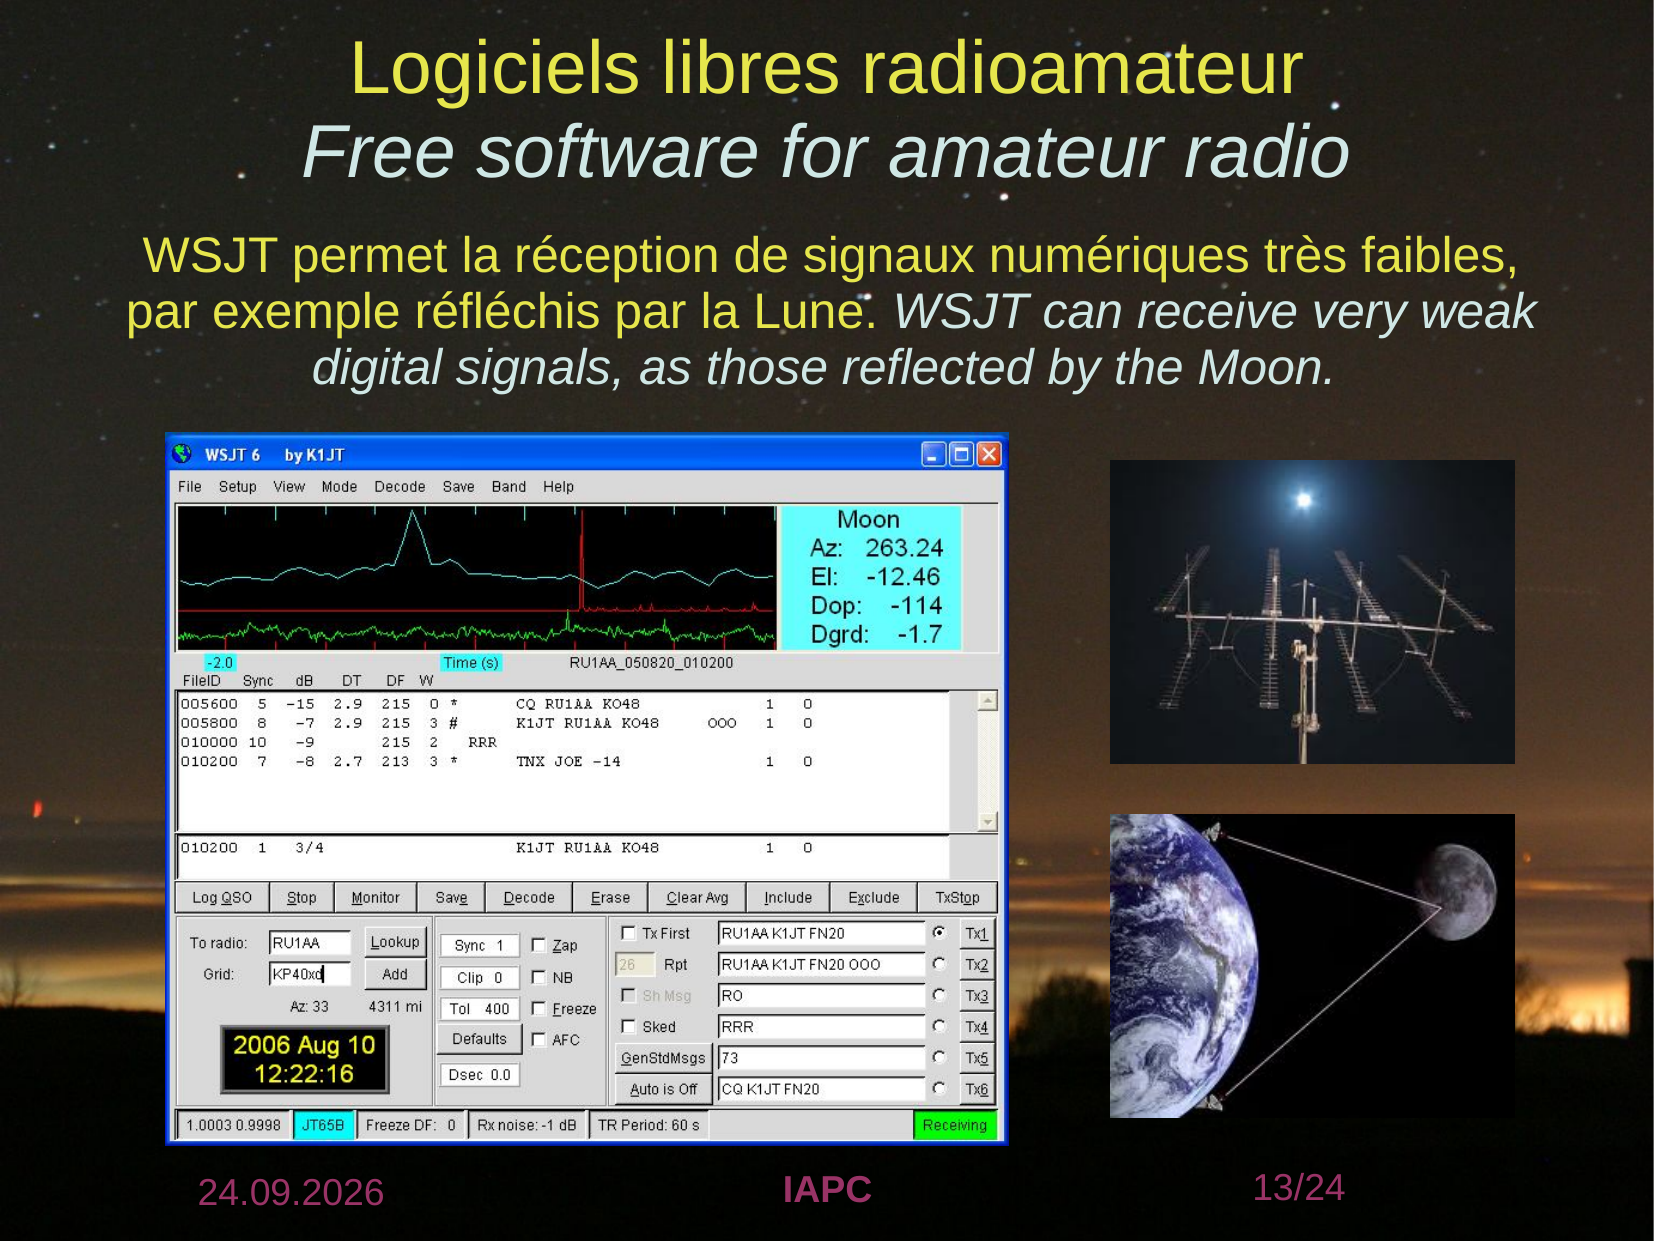

# Logiciels libres radioamateur Free software for amateur radio
WSJT permet la réception de signaux numériques très faibles, par exemple réfléchis par la Lune. WSJT can receive very weak digital signals, as those reflected by the Moon.